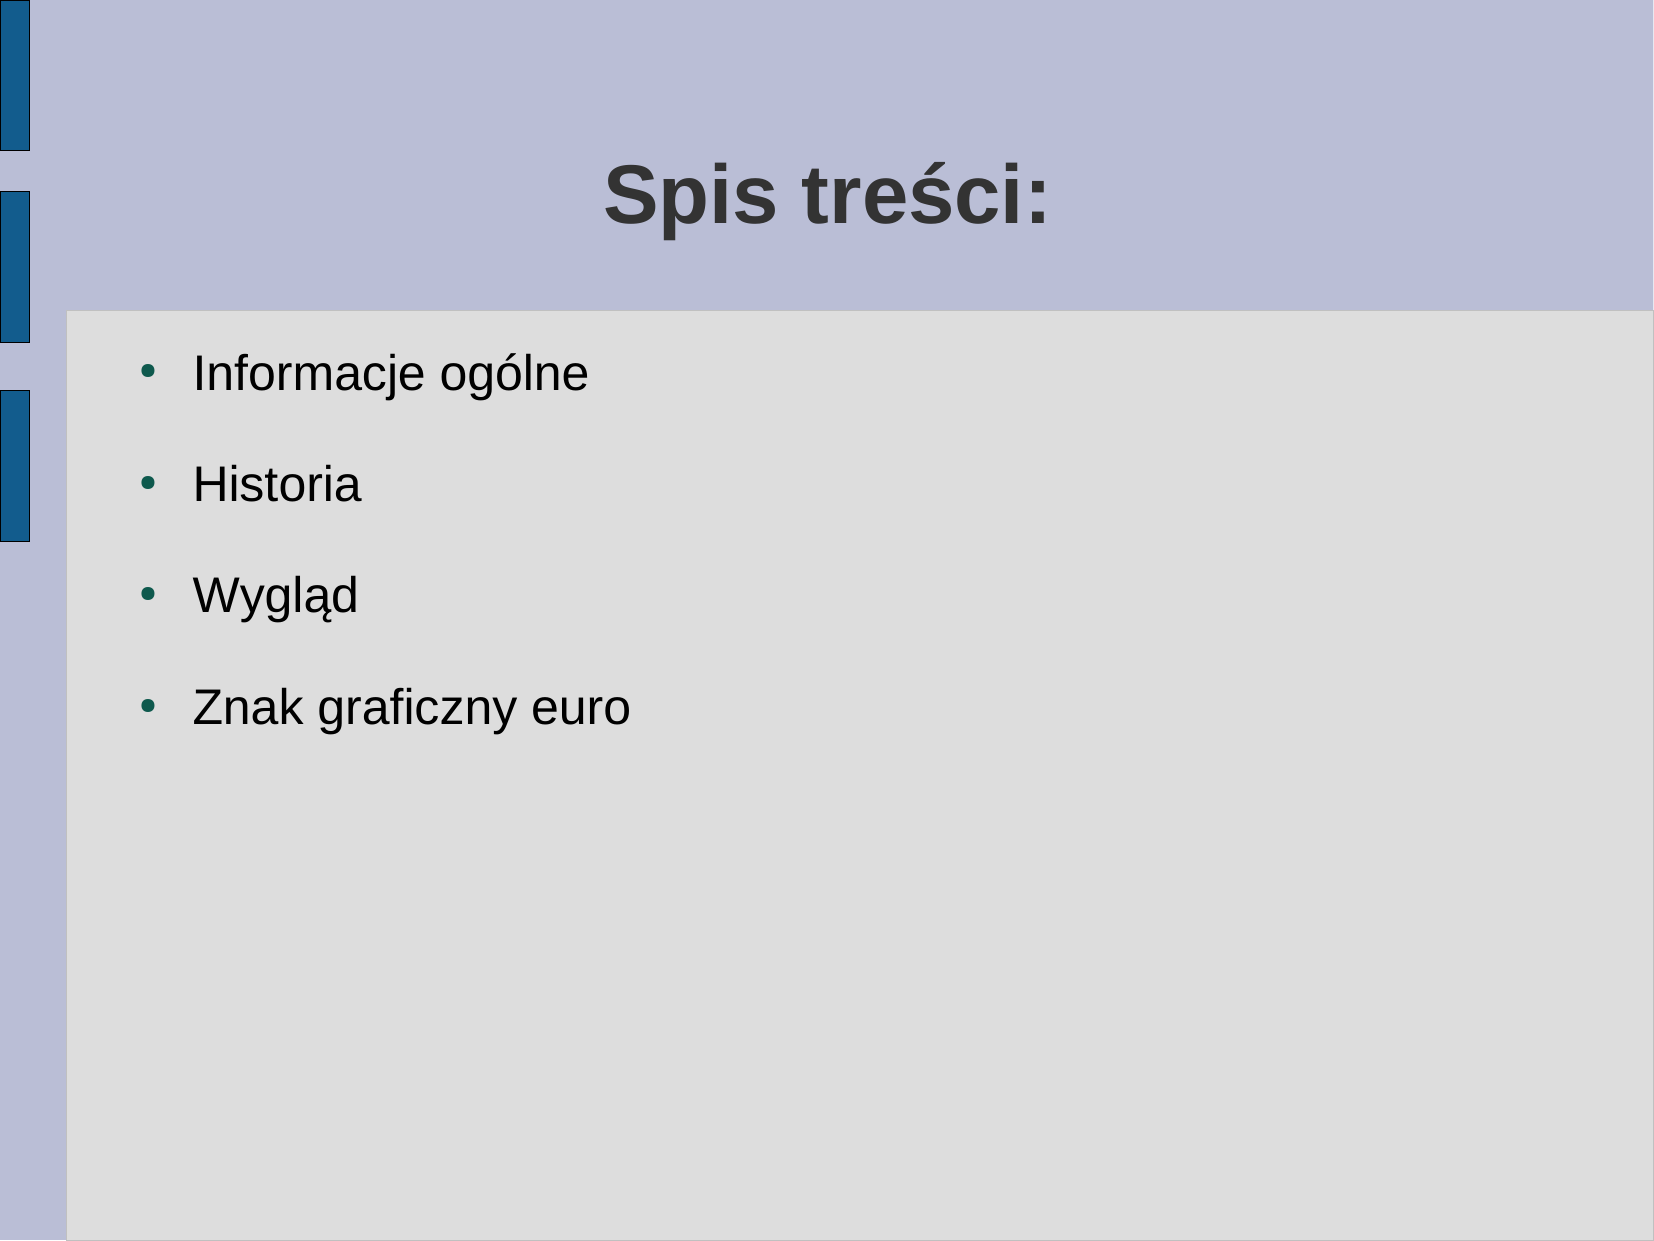

# Spis treści:
Informacje ogólne
Historia
Wygląd
Znak graficzny euro